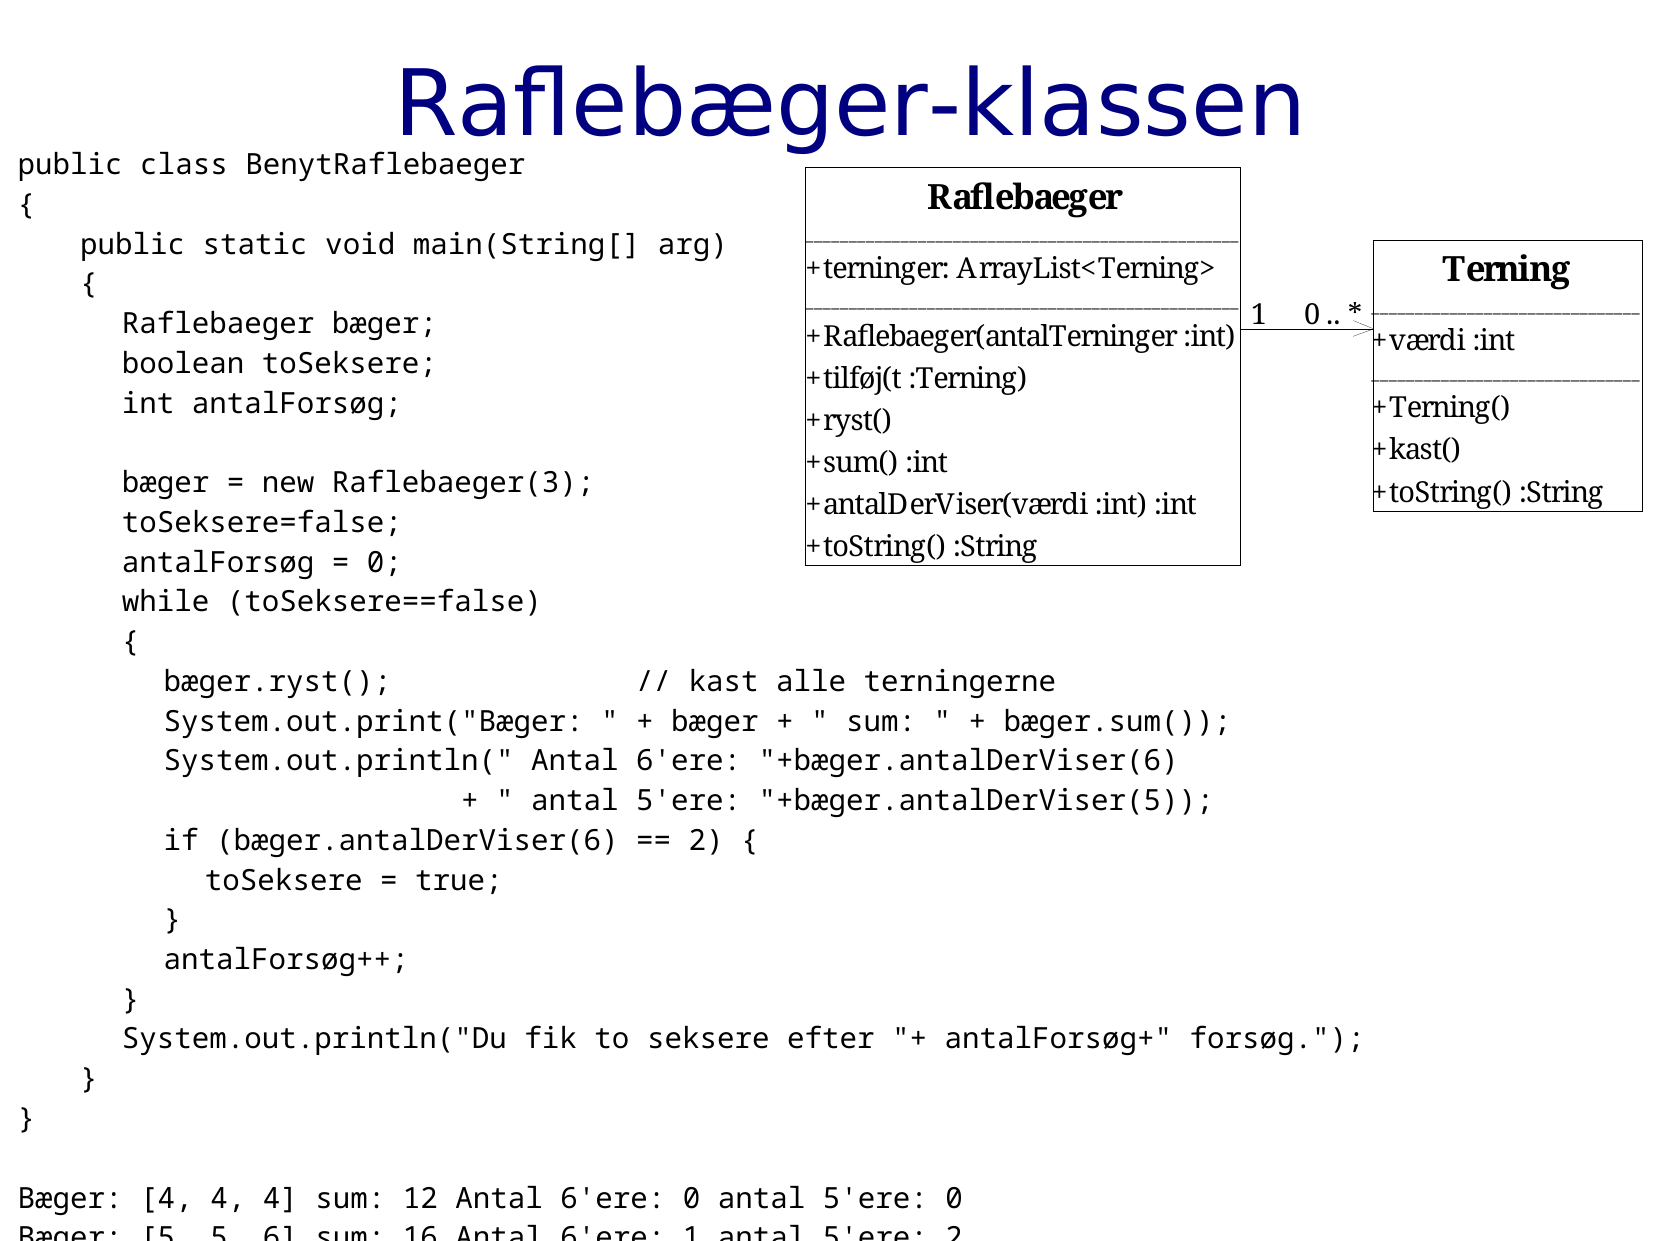

# Raflebæger-klassen
public class BenytRaflebaeger
{
	public static void main(String[] arg)
	{
		Raflebaeger bæger;
		boolean toSeksere;
		int antalForsøg;
		bæger = new Raflebaeger(3);
		toSeksere=false;
		antalForsøg = 0;
		while (toSeksere==false)
		{
			bæger.ryst(); // kast alle terningerne
			System.out.print("Bæger: " + bæger + " sum: " + bæger.sum());
			System.out.println(" Antal 6'ere: "+bæger.antalDerViser(6)
			 + " antal 5'ere: "+bæger.antalDerViser(5));
			if (bæger.antalDerViser(6) == 2) {
				toSeksere = true;
			}
			antalForsøg++;
		}
		System.out.println("Du fik to seksere efter "+ antalForsøg+" forsøg.");
	}
}
Bæger: [4, 4, 4] sum: 12 Antal 6'ere: 0 antal 5'ere: 0
Bæger: [5, 5, 6] sum: 16 Antal 6'ere: 1 antal 5'ere: 2
Bæger: [2, 5, 6] sum: 13 Antal 6'ere: 1 antal 5'ere: 1
Bæger: [4, 2, 4] sum: 10 Antal 6'ere: 0 antal 5'ere: 0
Bæger: [6, 4, 1] sum: 11 Antal 6'ere: 1 antal 5'ere: 0
Bæger: [6, 6, 4] sum: 16 Antal 6'ere: 2 antal 5'ere: 0
Du fik to seksere efter 6 forsøg.